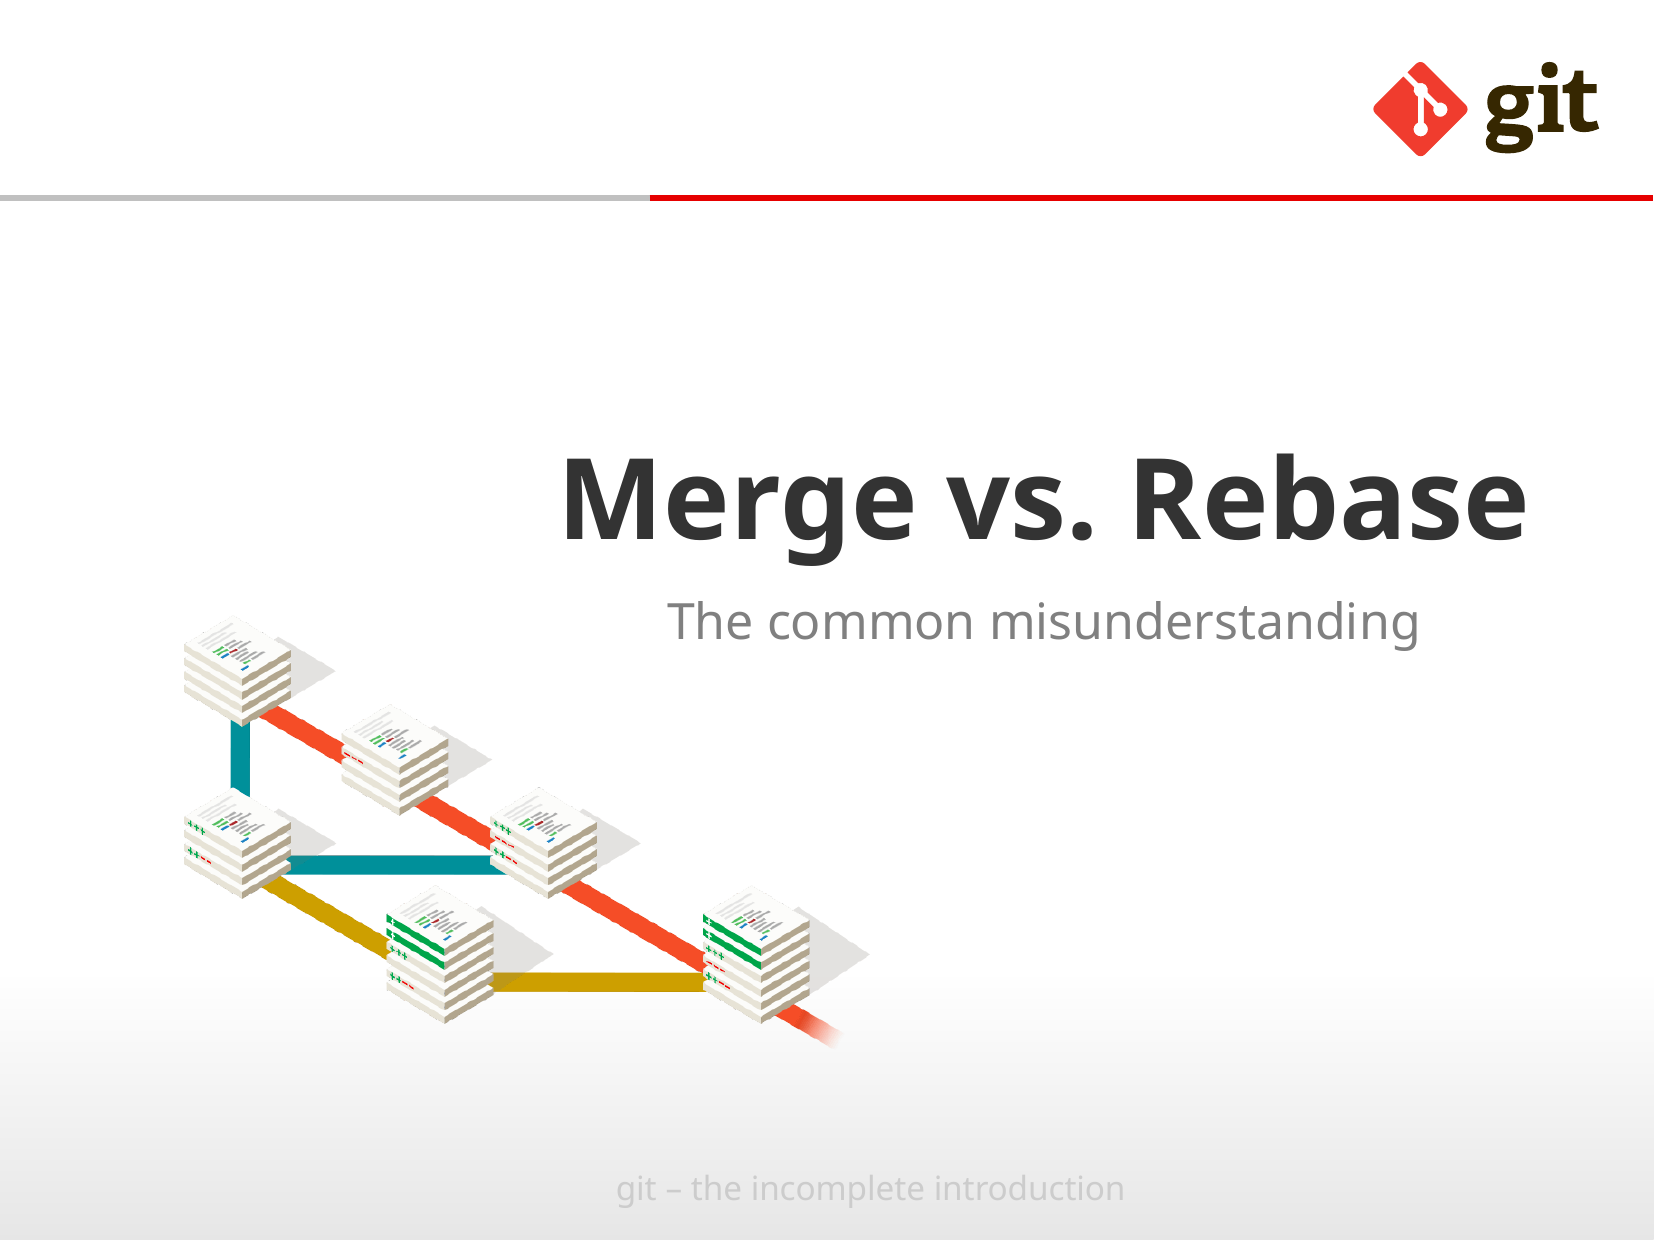

#
Merge vs. Rebase
The common misunderstanding